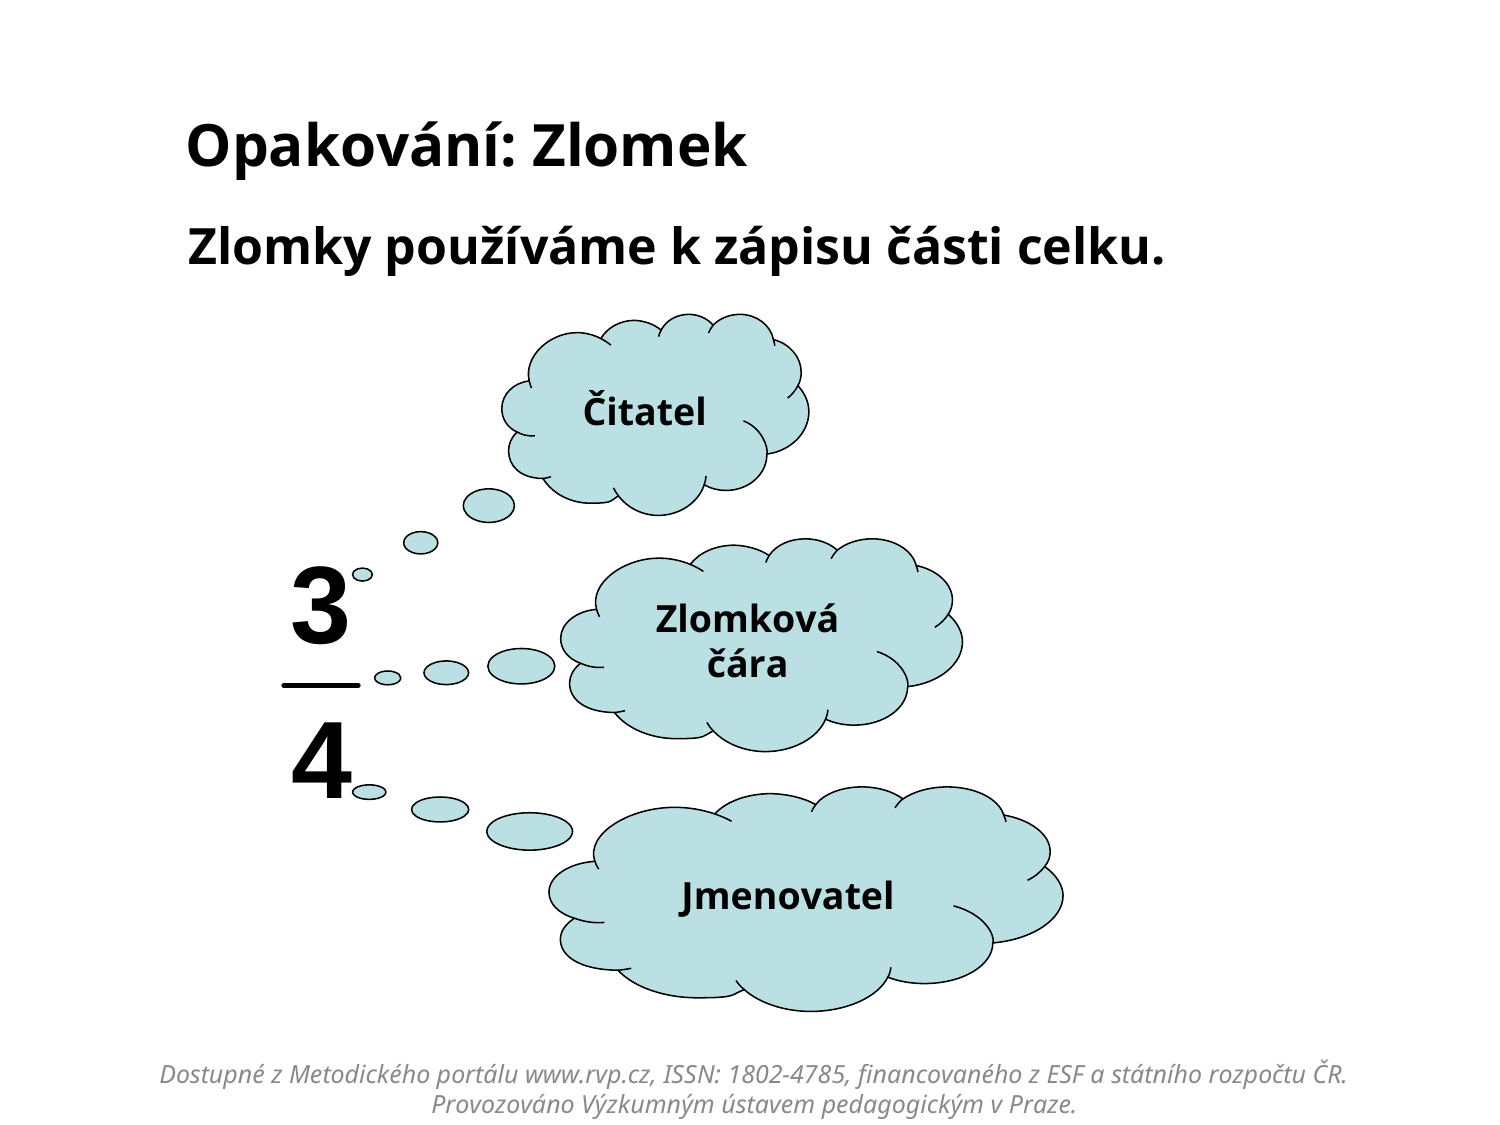

Opakování: Zlomek
Zlomky používáme k zápisu části celku.
Čitatel
Zlomková čára
Jmenovatel